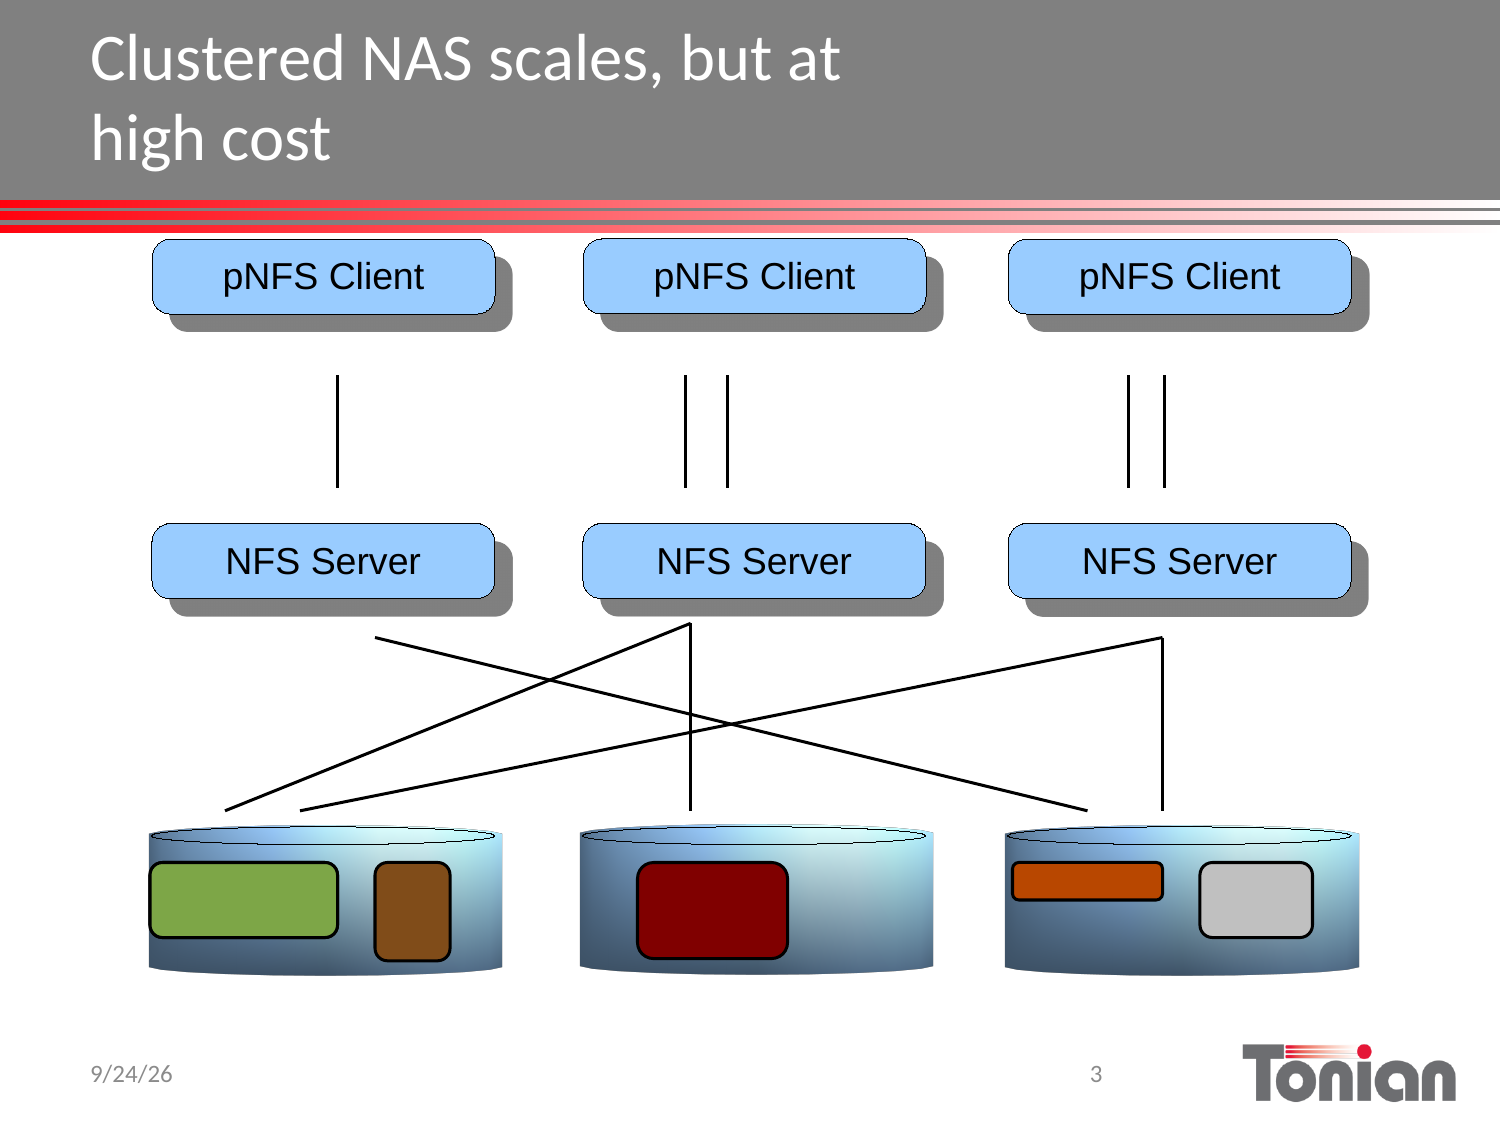

# Clustered NAS scales, but at high cost
pNFS Client
pNFS Client
pNFS Client
NFS Server
NFS Server
NFS Server